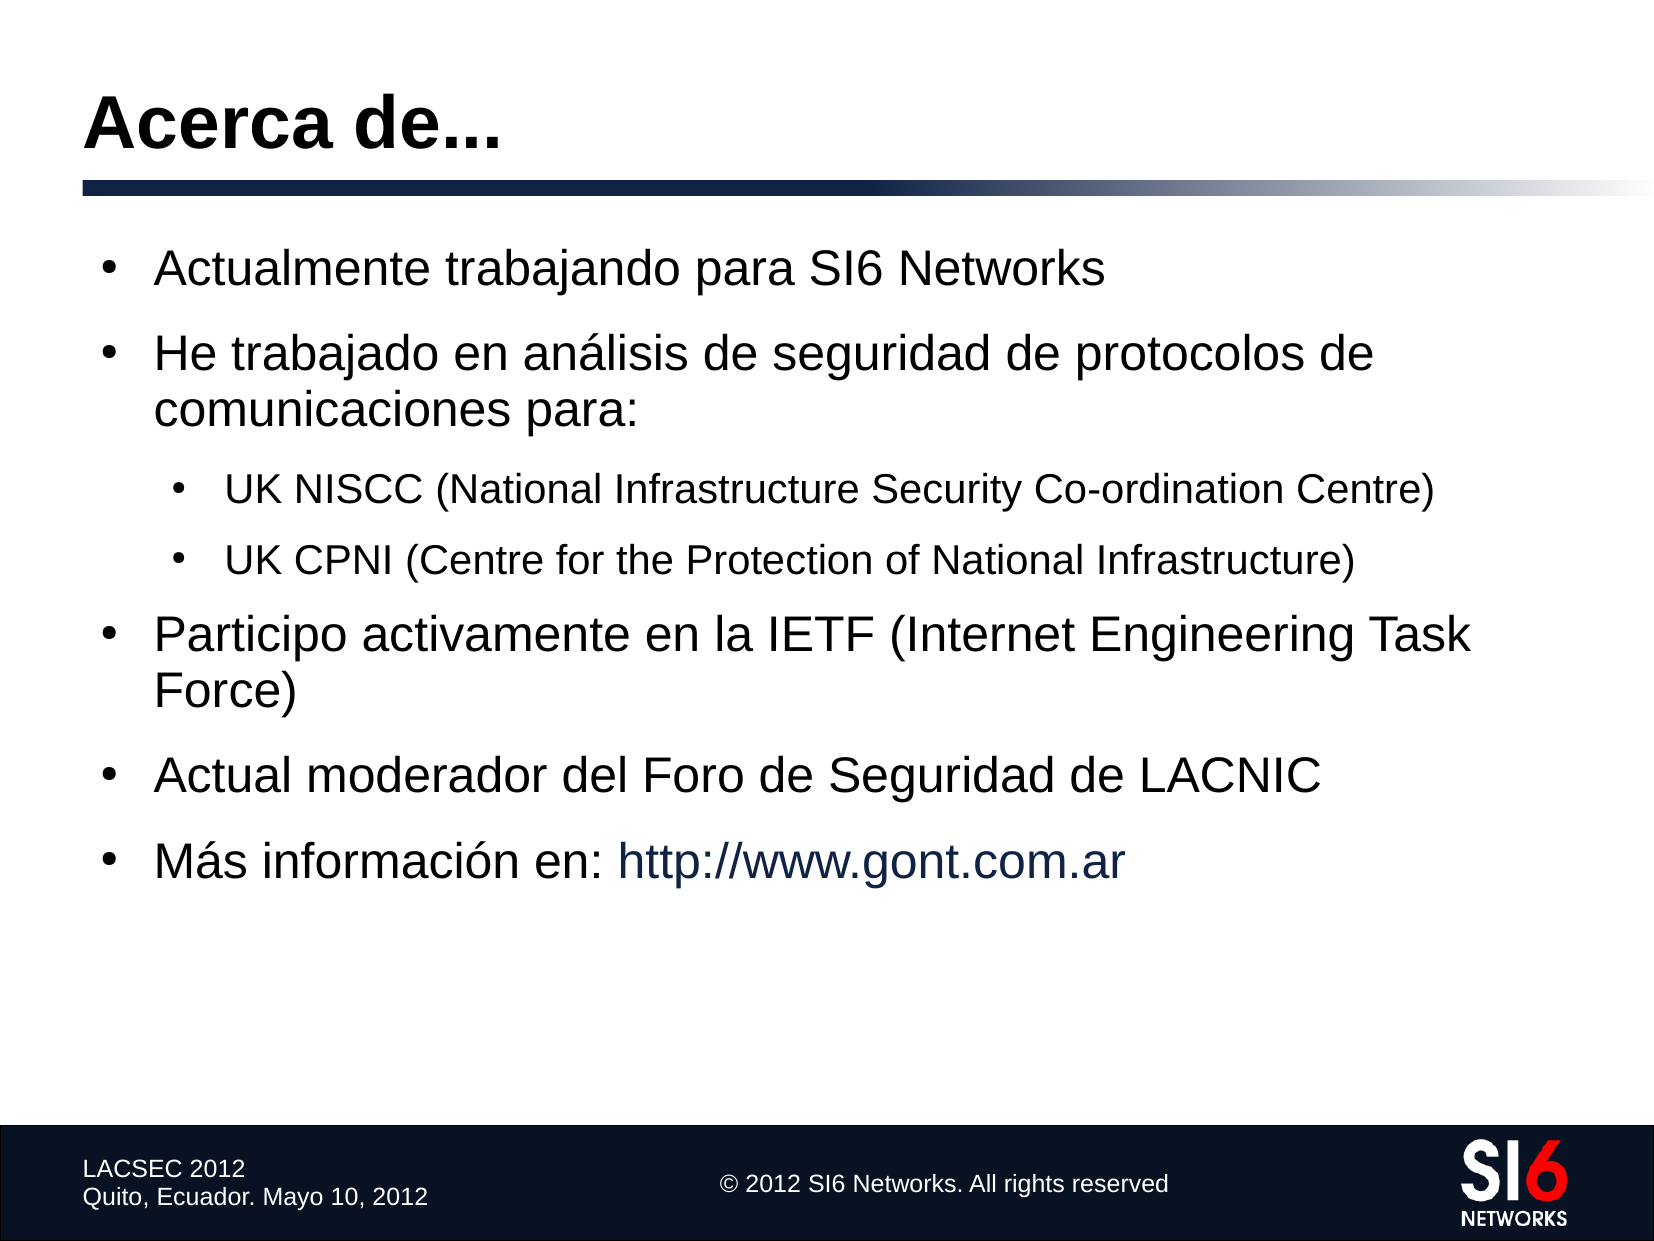

# Acerca de...
Actualmente trabajando para SI6 Networks
He trabajado en análisis de seguridad de protocolos de comunicaciones para:
UK NISCC (National Infrastructure Security Co-ordination Centre)
UK CPNI (Centre for the Protection of National Infrastructure)
Participo activamente en la IETF (Internet Engineering Task Force)
Actual moderador del Foro de Seguridad de LACNIC
Más información en: http://www.gont.com.ar